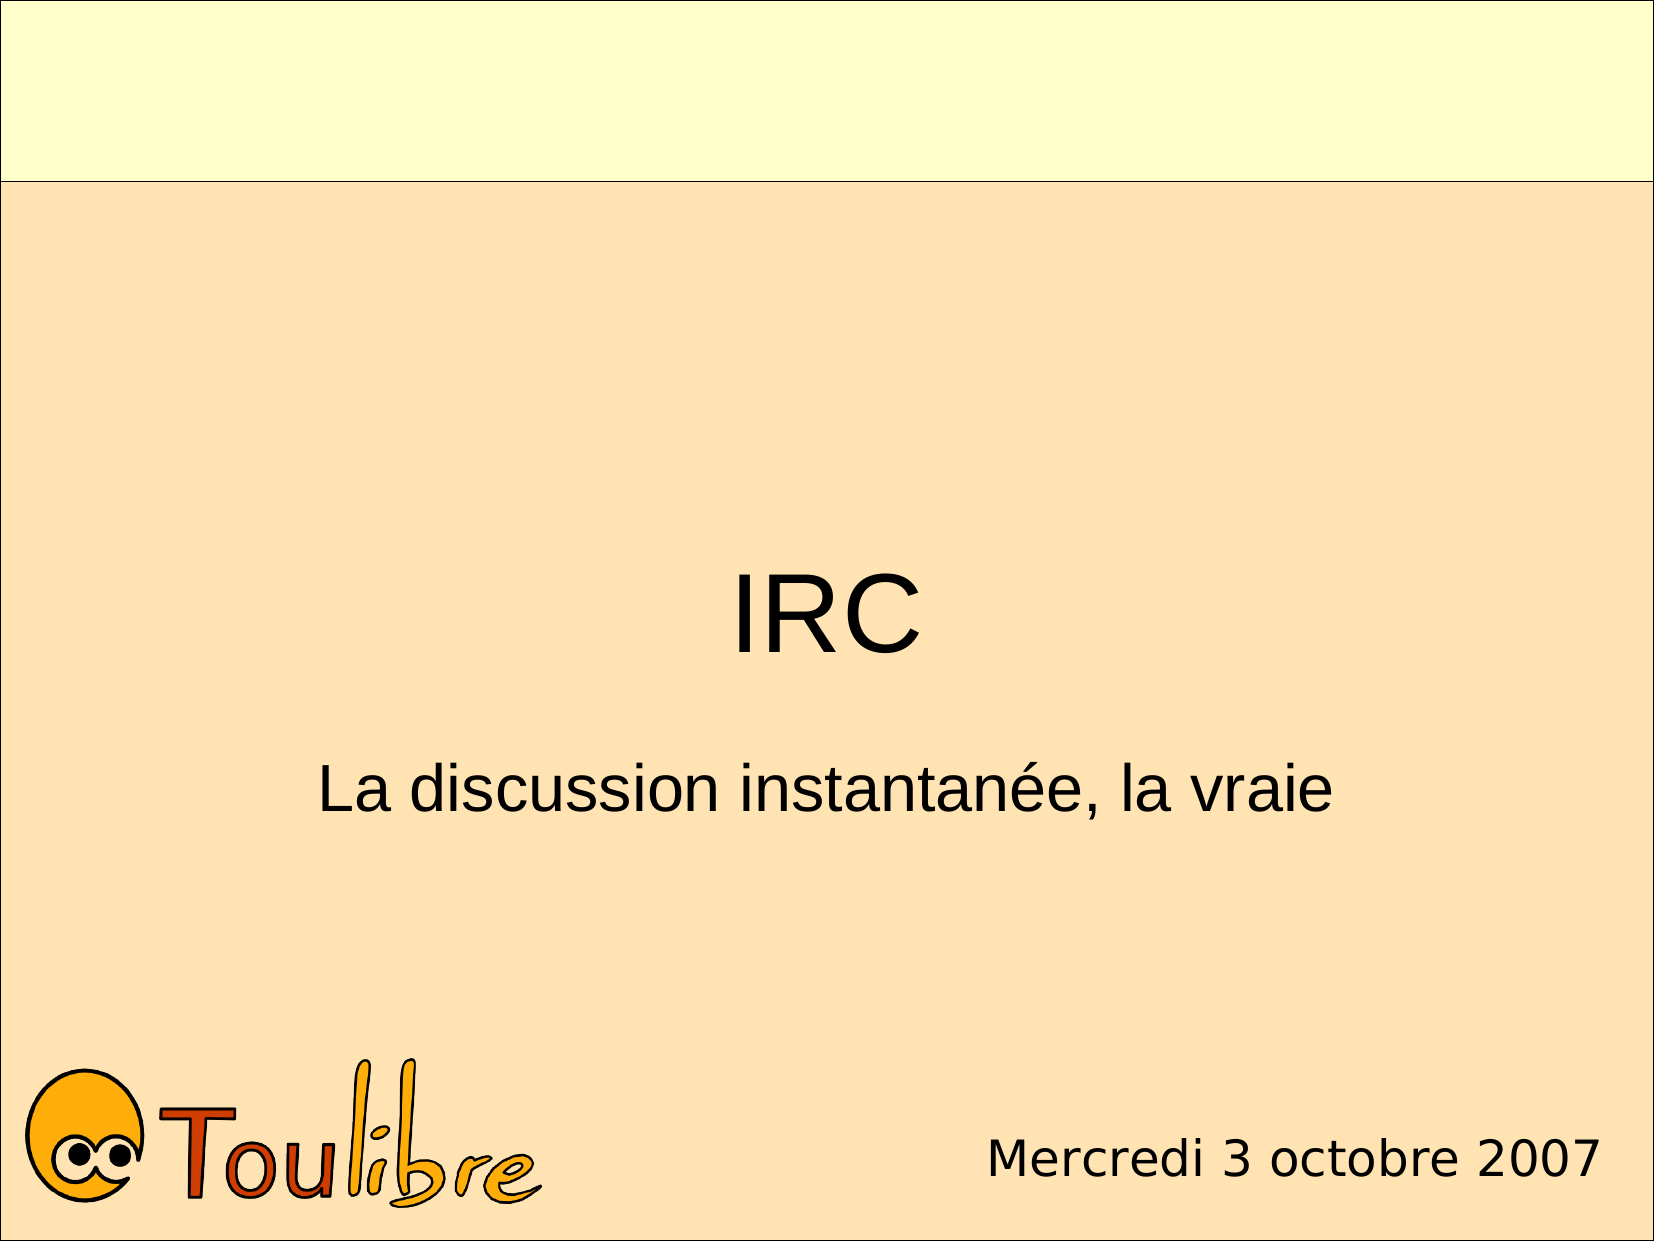

# IRC
La discussion instantanée, la vraie
Mercredi 3 octobre 2007